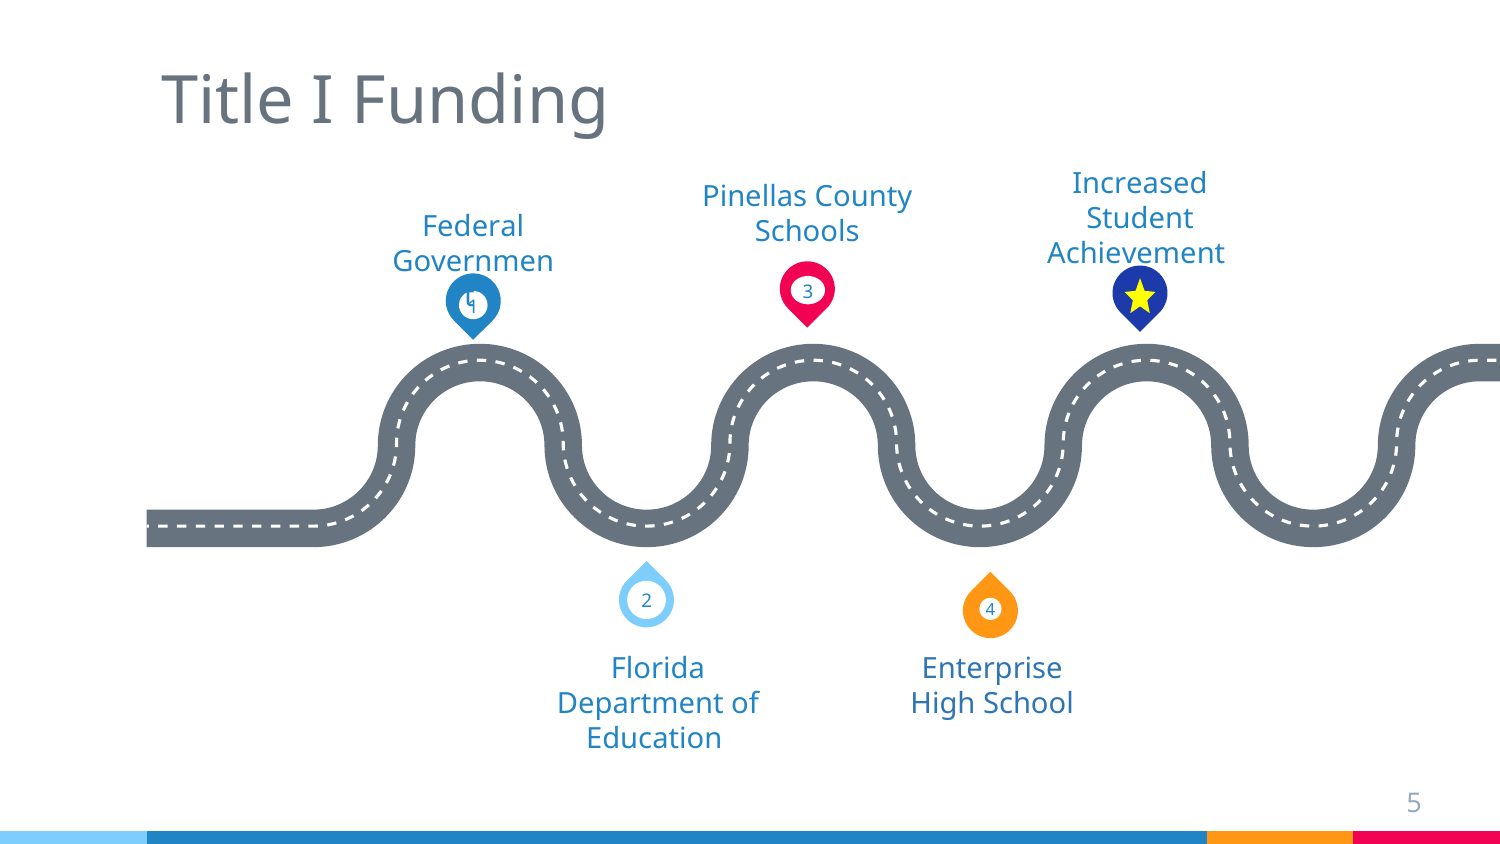

# Title I Funding
Pinellas County Schools
Increased Student Achievement
Federal Government
3
1
2
4
Florida Department of Education
Enterprise High School
4